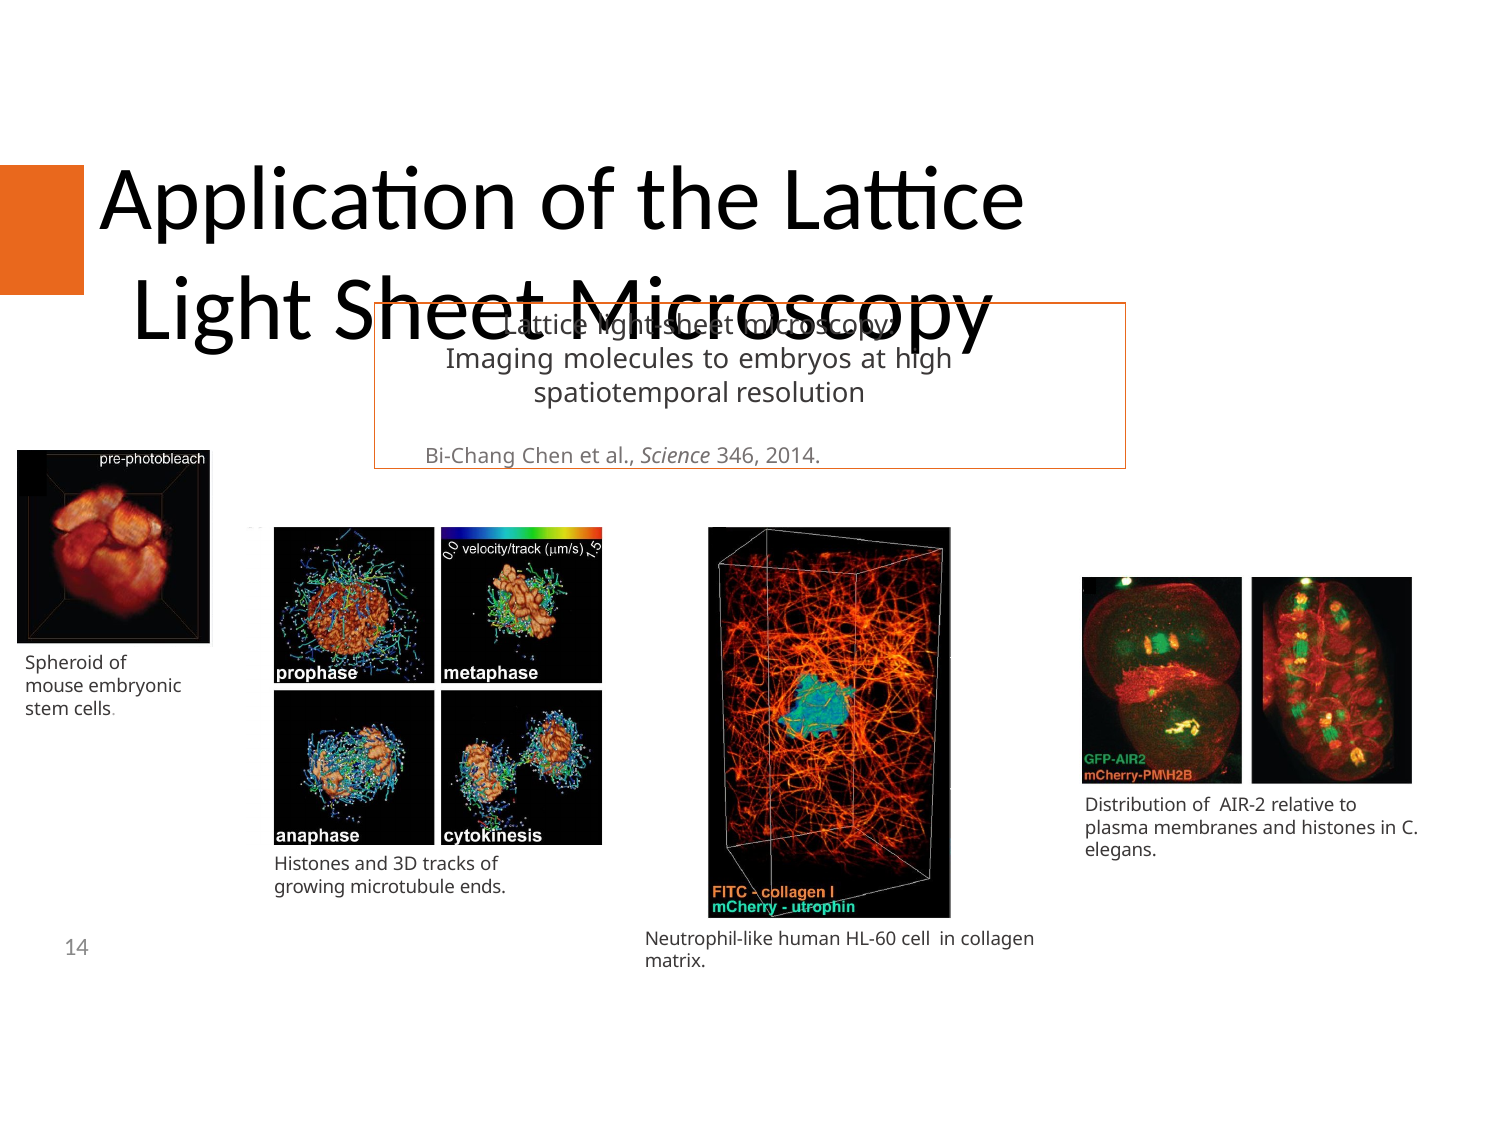

# Application of the Lattice Light Sheet Microscopy
Lattice light-sheet microscopy:
Imaging molecules to embryos at high spatiotemporal resolution
Bi-Chang Chen et al., Science 346, 2014.
Spheroid of mouse embryonic stem cells.
Distribution of AIR-2 relative to
plasma membranes and histones in C. elegans.
Histones and 3D tracks of growing microtubule ends.
Neutrophil-like human HL-60 cell in collagen matrix.
1